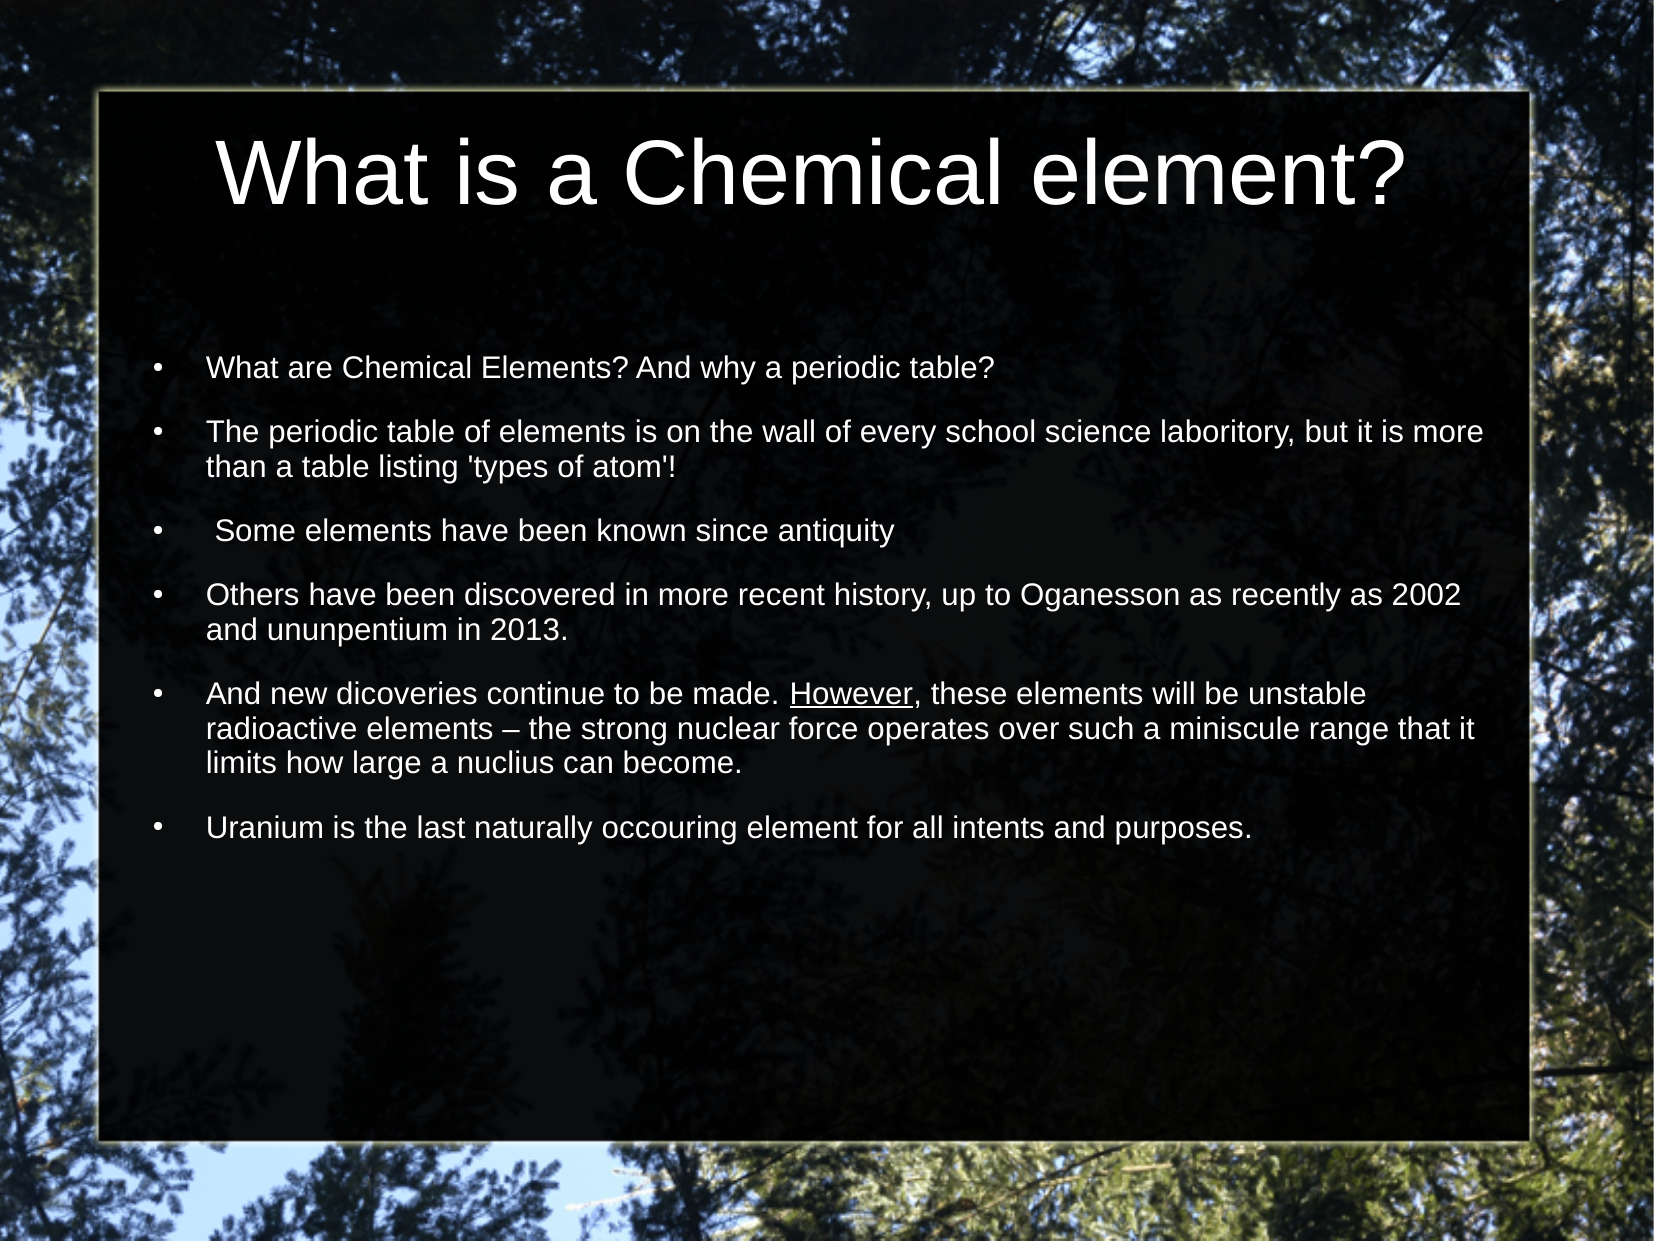

# What is a Chemical element?
What are Chemical Elements? And why a periodic table?
The periodic table of elements is on the wall of every school science laboritory, but it is more than a table listing 'types of atom'!
 Some elements have been known since antiquity
Others have been discovered in more recent history, up to Oganesson as recently as 2002 and ununpentium in 2013.
And new dicoveries continue to be made. However, these elements will be unstable radioactive elements – the strong nuclear force operates over such a miniscule range that it limits how large a nuclius can become.
Uranium is the last naturally occouring element for all intents and purposes.